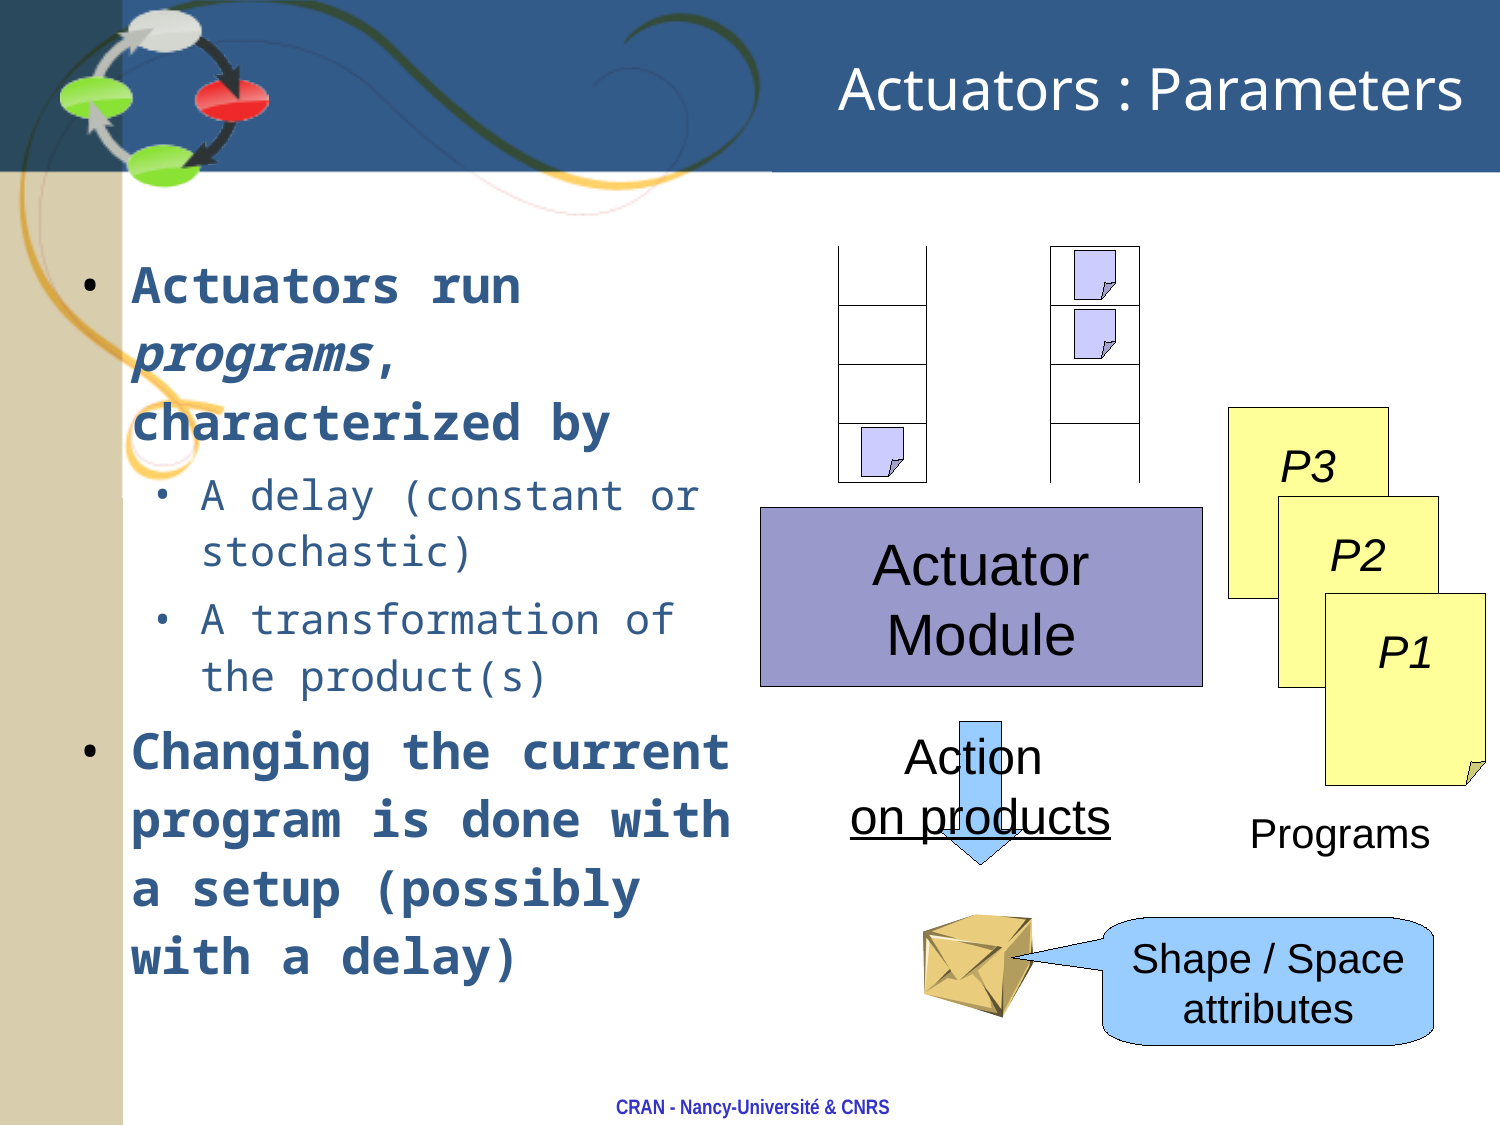

# Actuators : Parameters
Actuators run programs, characterized by
A delay (constant or stochastic)
A transformation of the product(s)
Changing the current program is done with a setup (possibly with a delay)
P3
P2
Actuator
Module
P1
Action
on products
Programs
Shape / Space
attributes